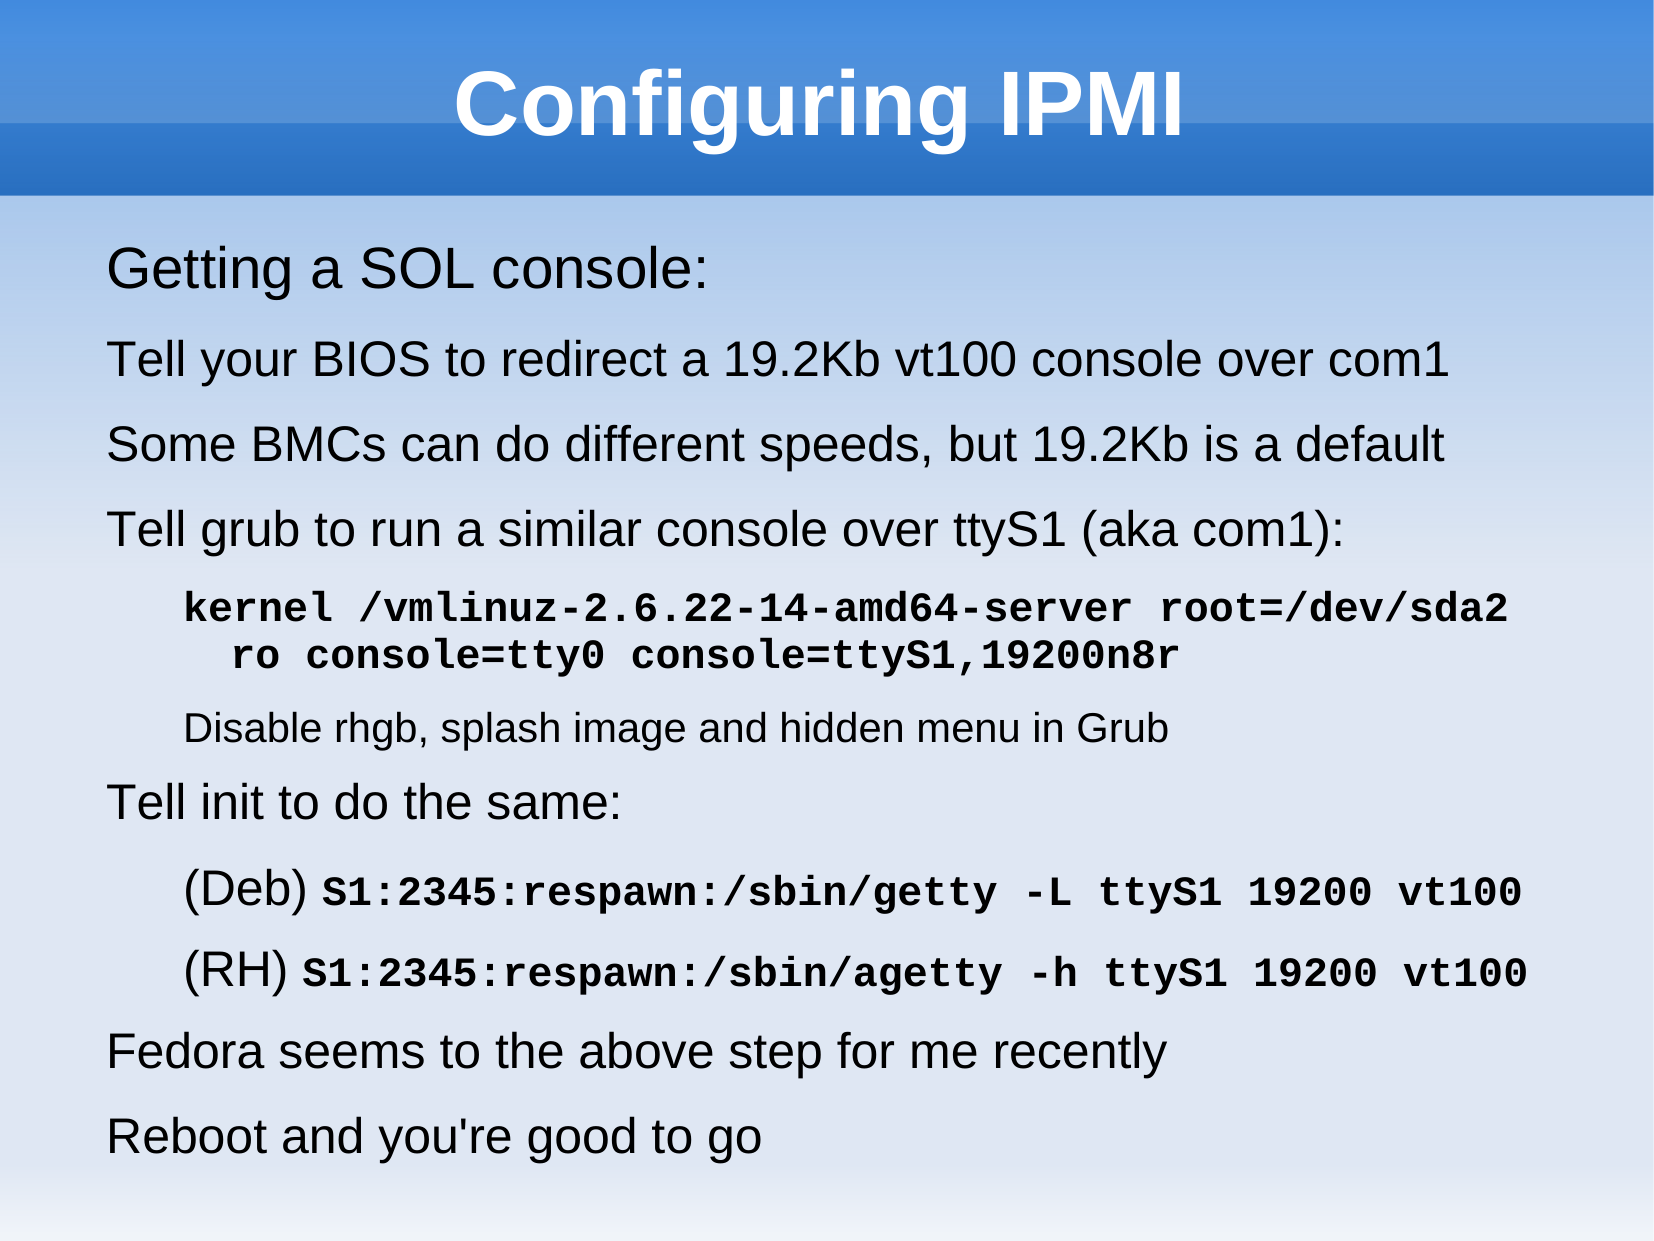

# Configuring IPMI
Getting a SOL console:
Tell your BIOS to redirect a 19.2Kb vt100 console over com1
Some BMCs can do different speeds, but 19.2Kb is a default
Tell grub to run a similar console over ttyS1 (aka com1):
kernel /vmlinuz-2.6.22-14-amd64-server root=/dev/sda2 ro console=tty0 console=ttyS1,19200n8r
Disable rhgb, splash image and hidden menu in Grub
Tell init to do the same:
(Deb) S1:2345:respawn:/sbin/getty -L ttyS1 19200 vt100
(RH) S1:2345:respawn:/sbin/agetty -h ttyS1 19200 vt100
Fedora seems to the above step for me recently
Reboot and you're good to go